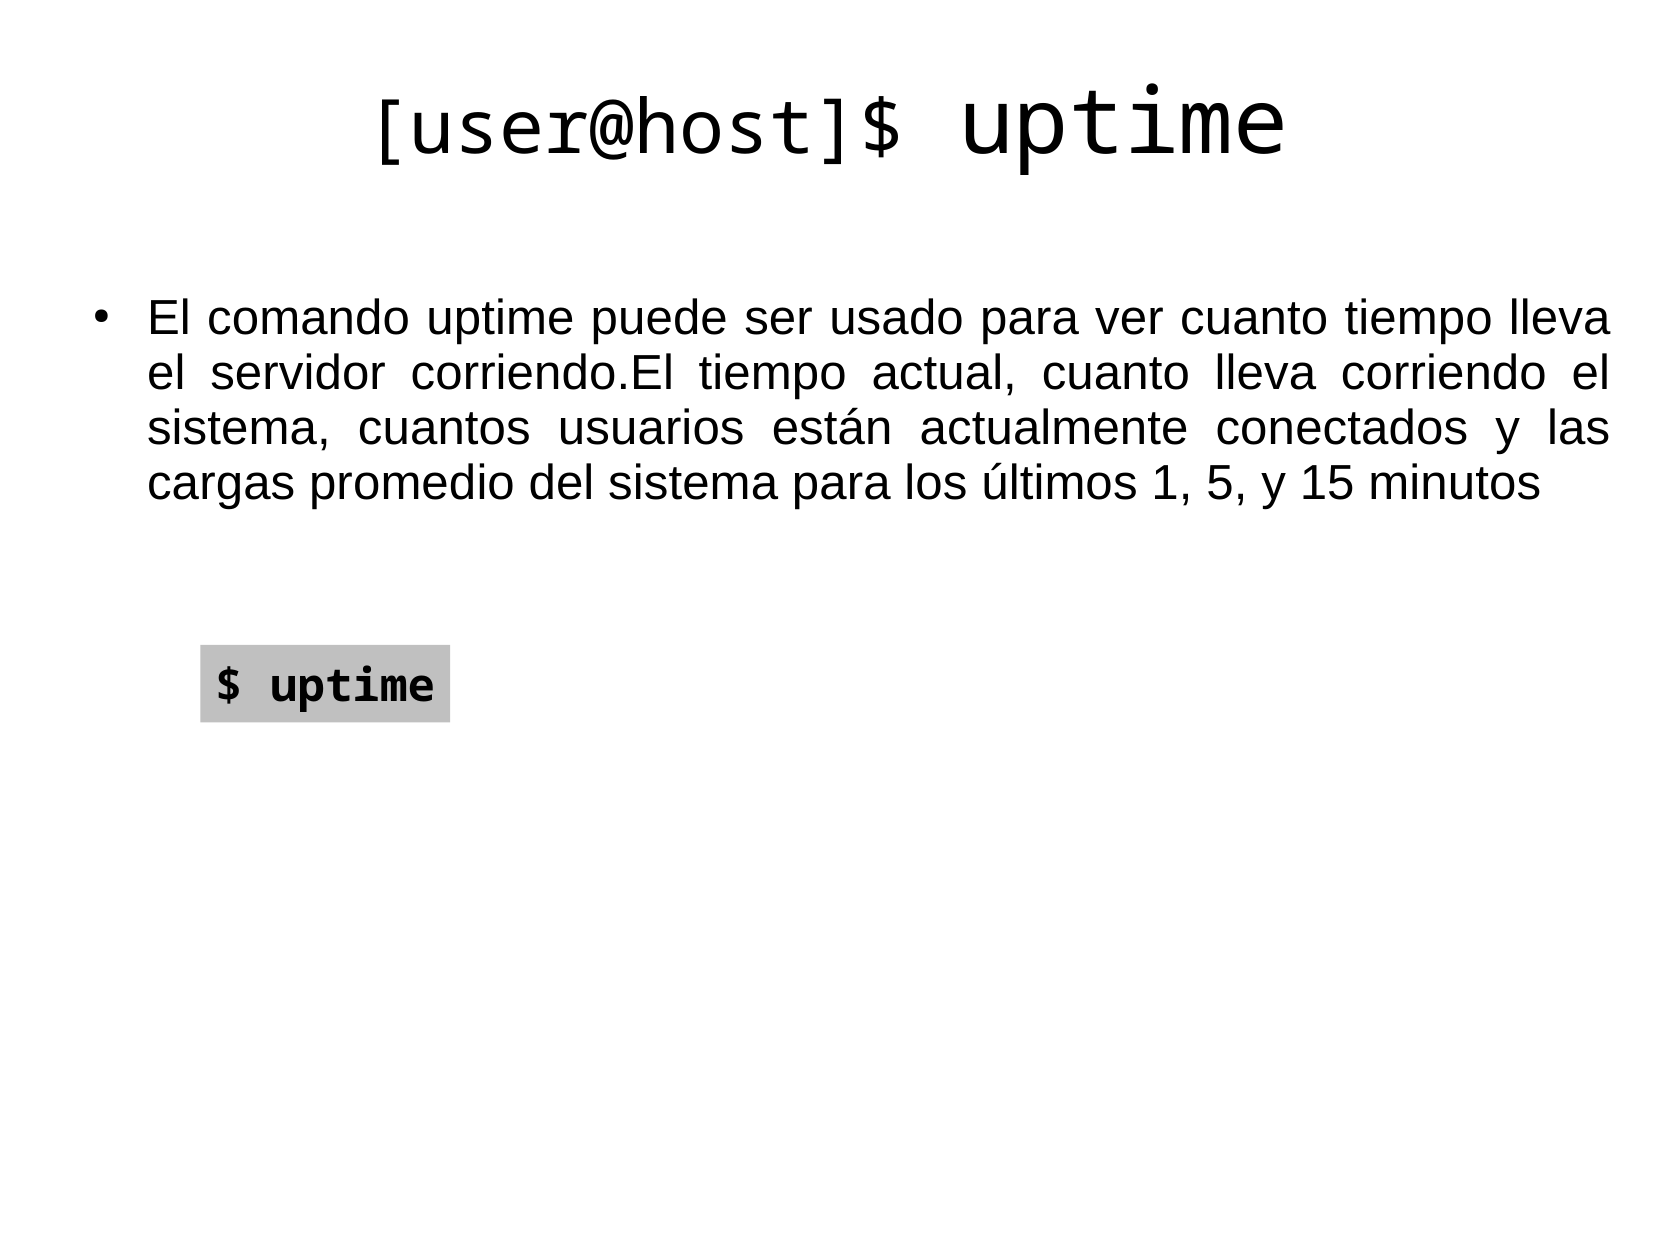

# [user@host]$ uptime
El comando uptime puede ser usado para ver cuanto tiempo lleva el servidor corriendo.El tiempo actual, cuanto lleva corriendo el sistema, cuantos usuarios están actualmente conectados y las cargas promedio del sistema para los últimos 1, 5, y 15 minutos
$ uptime